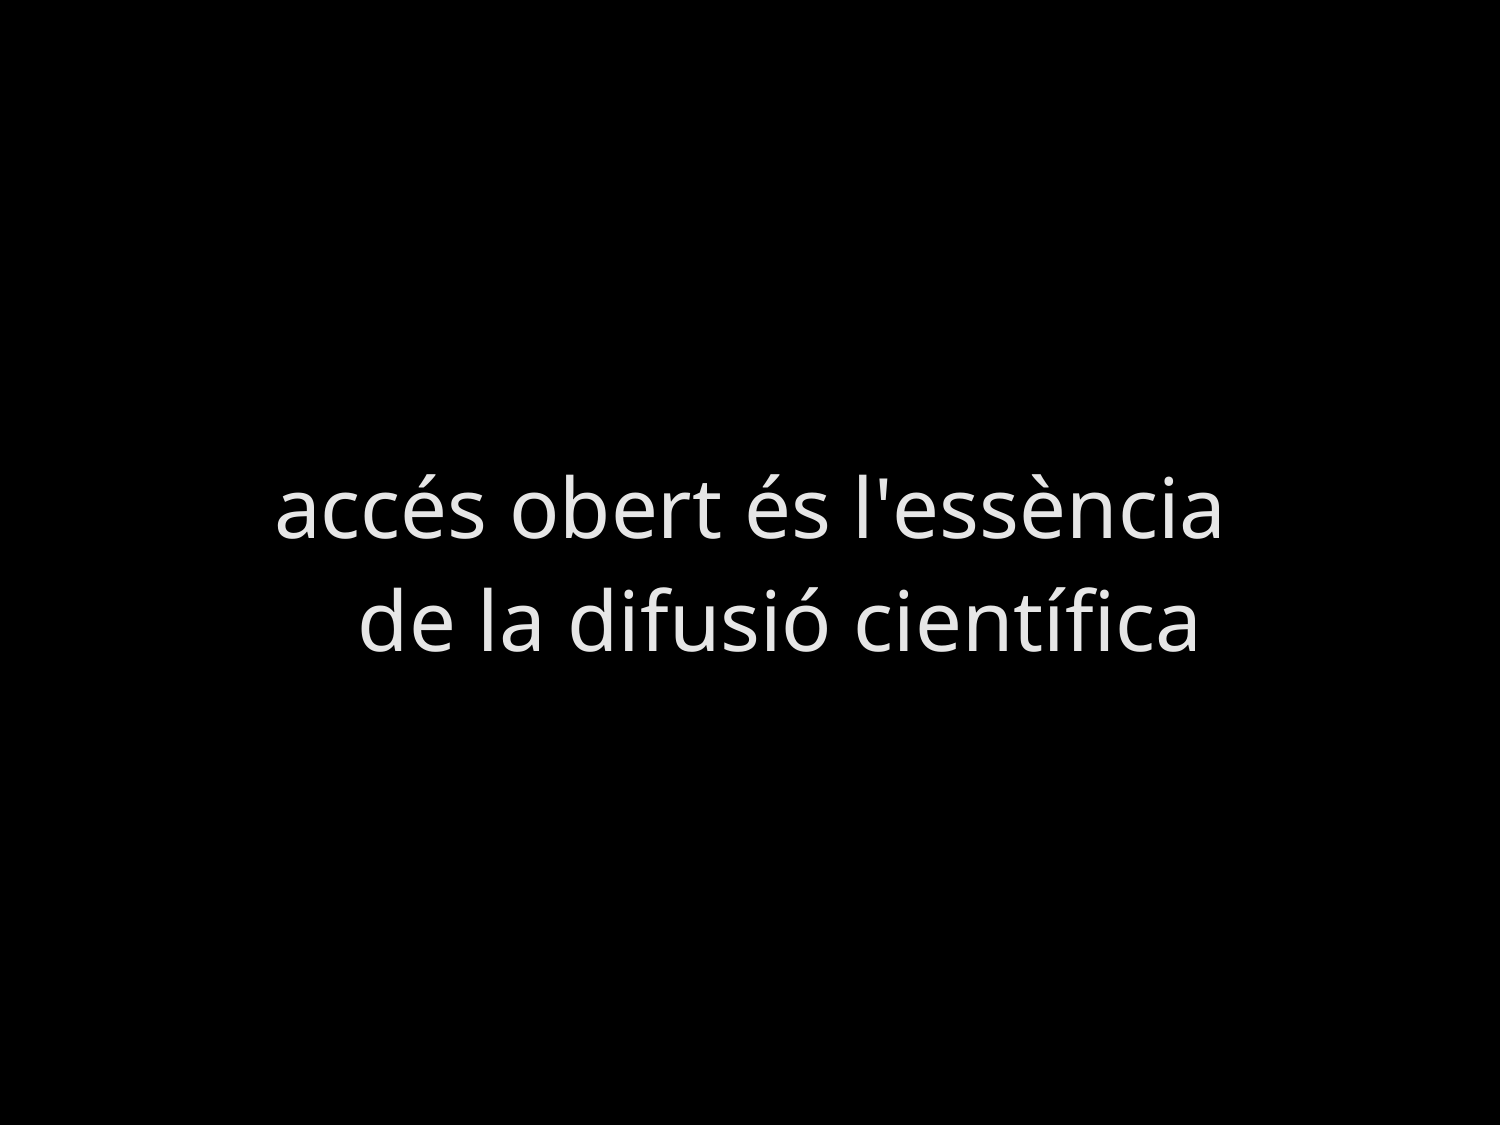

# accés obert és l'essència de la difusió científica